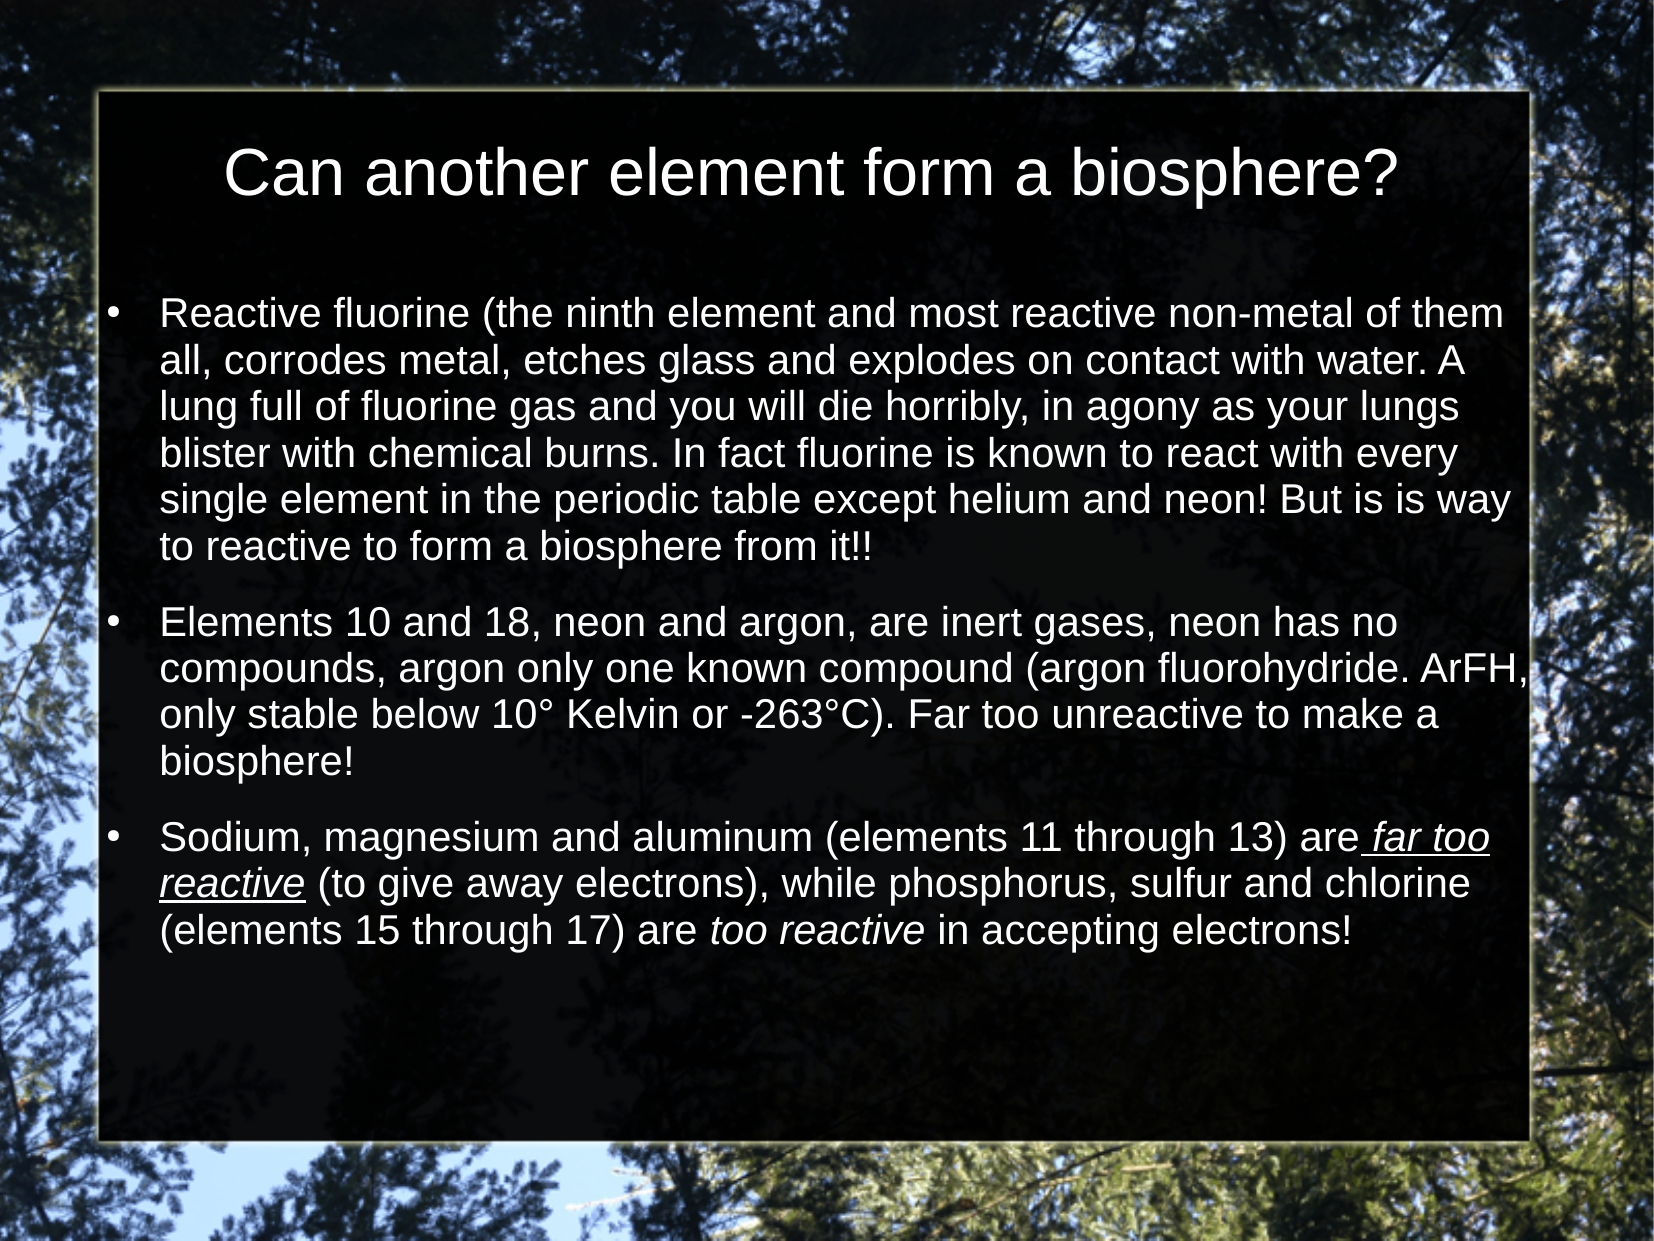

# Can another element form a biosphere?
Reactive fluorine (the ninth element and most reactive non-metal of them all, corrodes metal, etches glass and explodes on contact with water. A lung full of fluorine gas and you will die horribly, in agony as your lungs blister with chemical burns. In fact fluorine is known to react with every single element in the periodic table except helium and neon! But is is way to reactive to form a biosphere from it!!
Elements 10 and 18, neon and argon, are inert gases, neon has no compounds, argon only one known compound (argon fluorohydride. ArFH, only stable below 10° Kelvin or -263°C). Far too unreactive to make a biosphere!
Sodium, magnesium and aluminum (elements 11 through 13) are far too reactive (to give away electrons), while phosphorus, sulfur and chlorine (elements 15 through 17) are too reactive in accepting electrons!